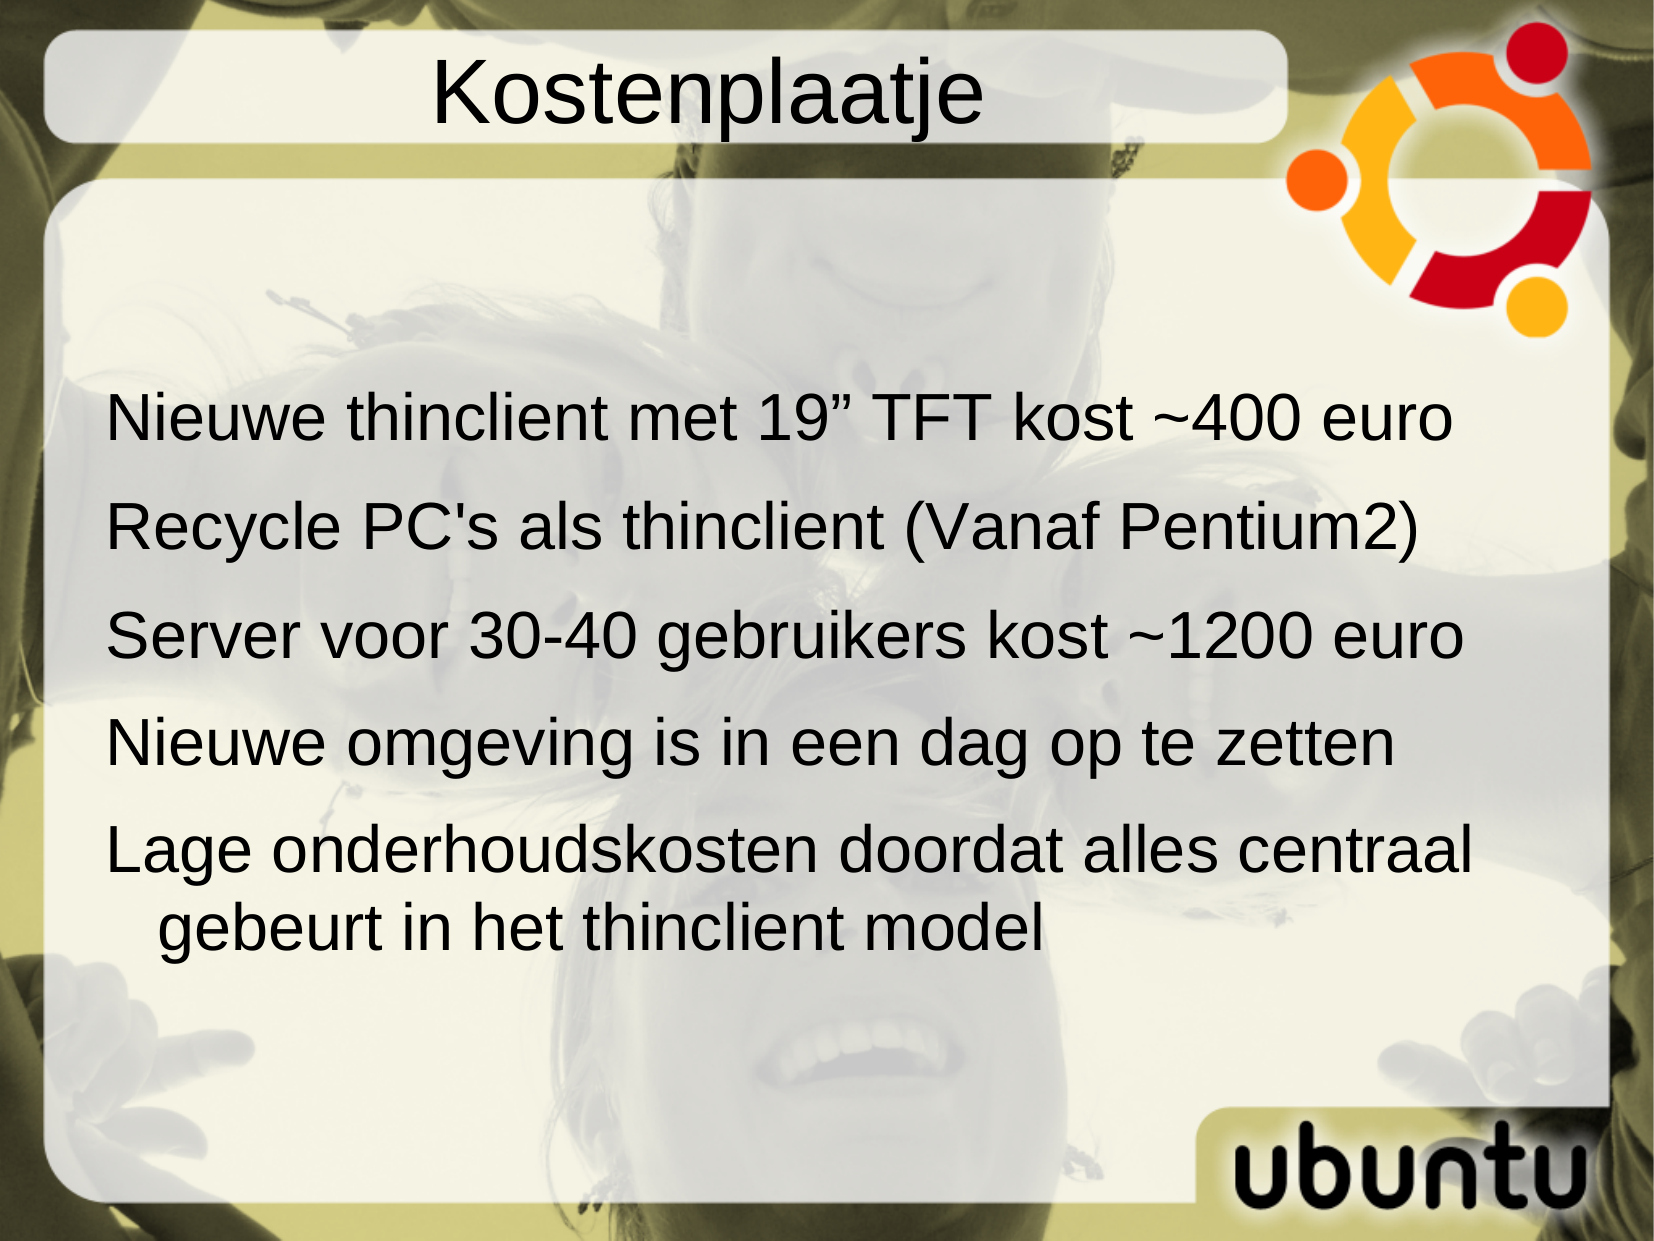

# Kostenplaatje
Nieuwe thinclient met 19” TFT kost ~400 euro
Recycle PC's als thinclient (Vanaf Pentium2)‏
Server voor 30-40 gebruikers kost ~1200 euro
Nieuwe omgeving is in een dag op te zetten
Lage onderhoudskosten doordat alles centraal gebeurt in het thinclient model